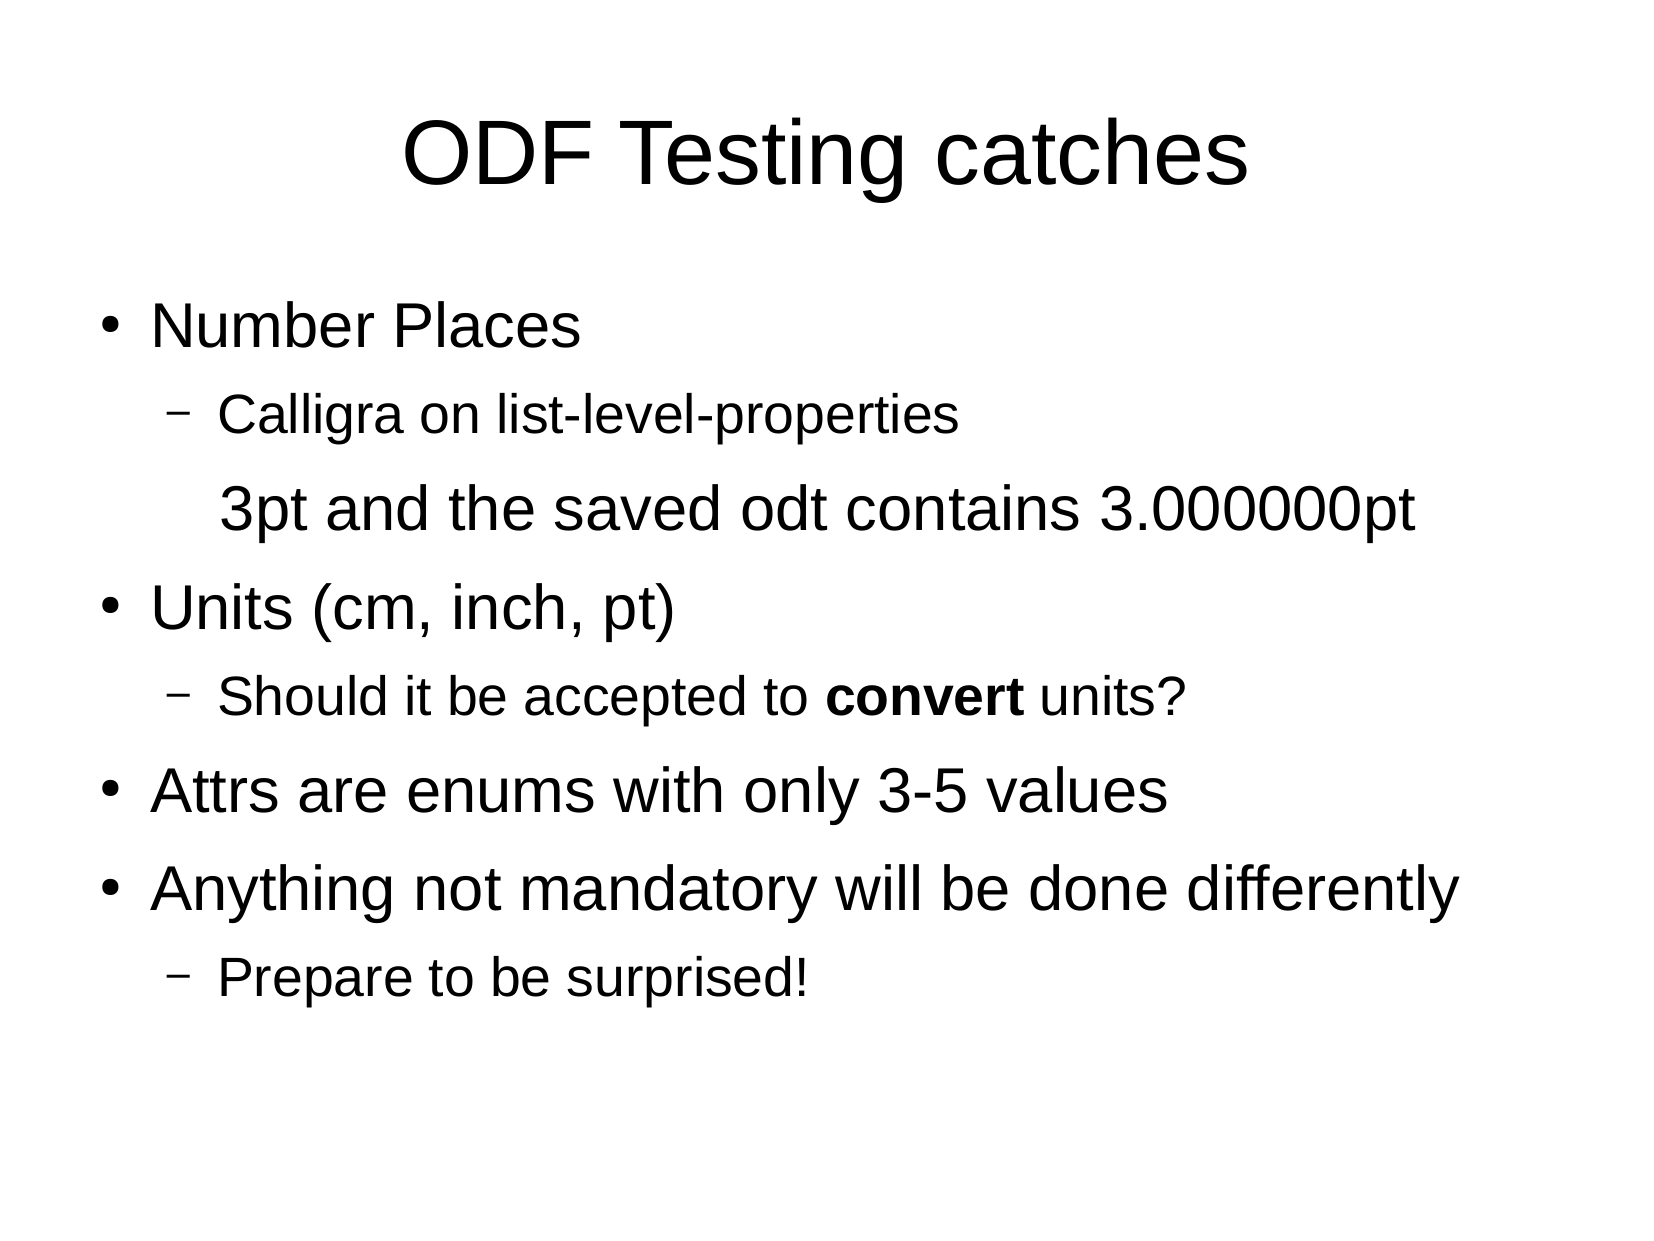

# ODF Testing catches
Number Places
Calligra on list-level-properties
 3pt and the saved odt contains 3.000000pt
Units (cm, inch, pt)
Should it be accepted to convert units?
Attrs are enums with only 3-5 values
Anything not mandatory will be done differently
Prepare to be surprised!